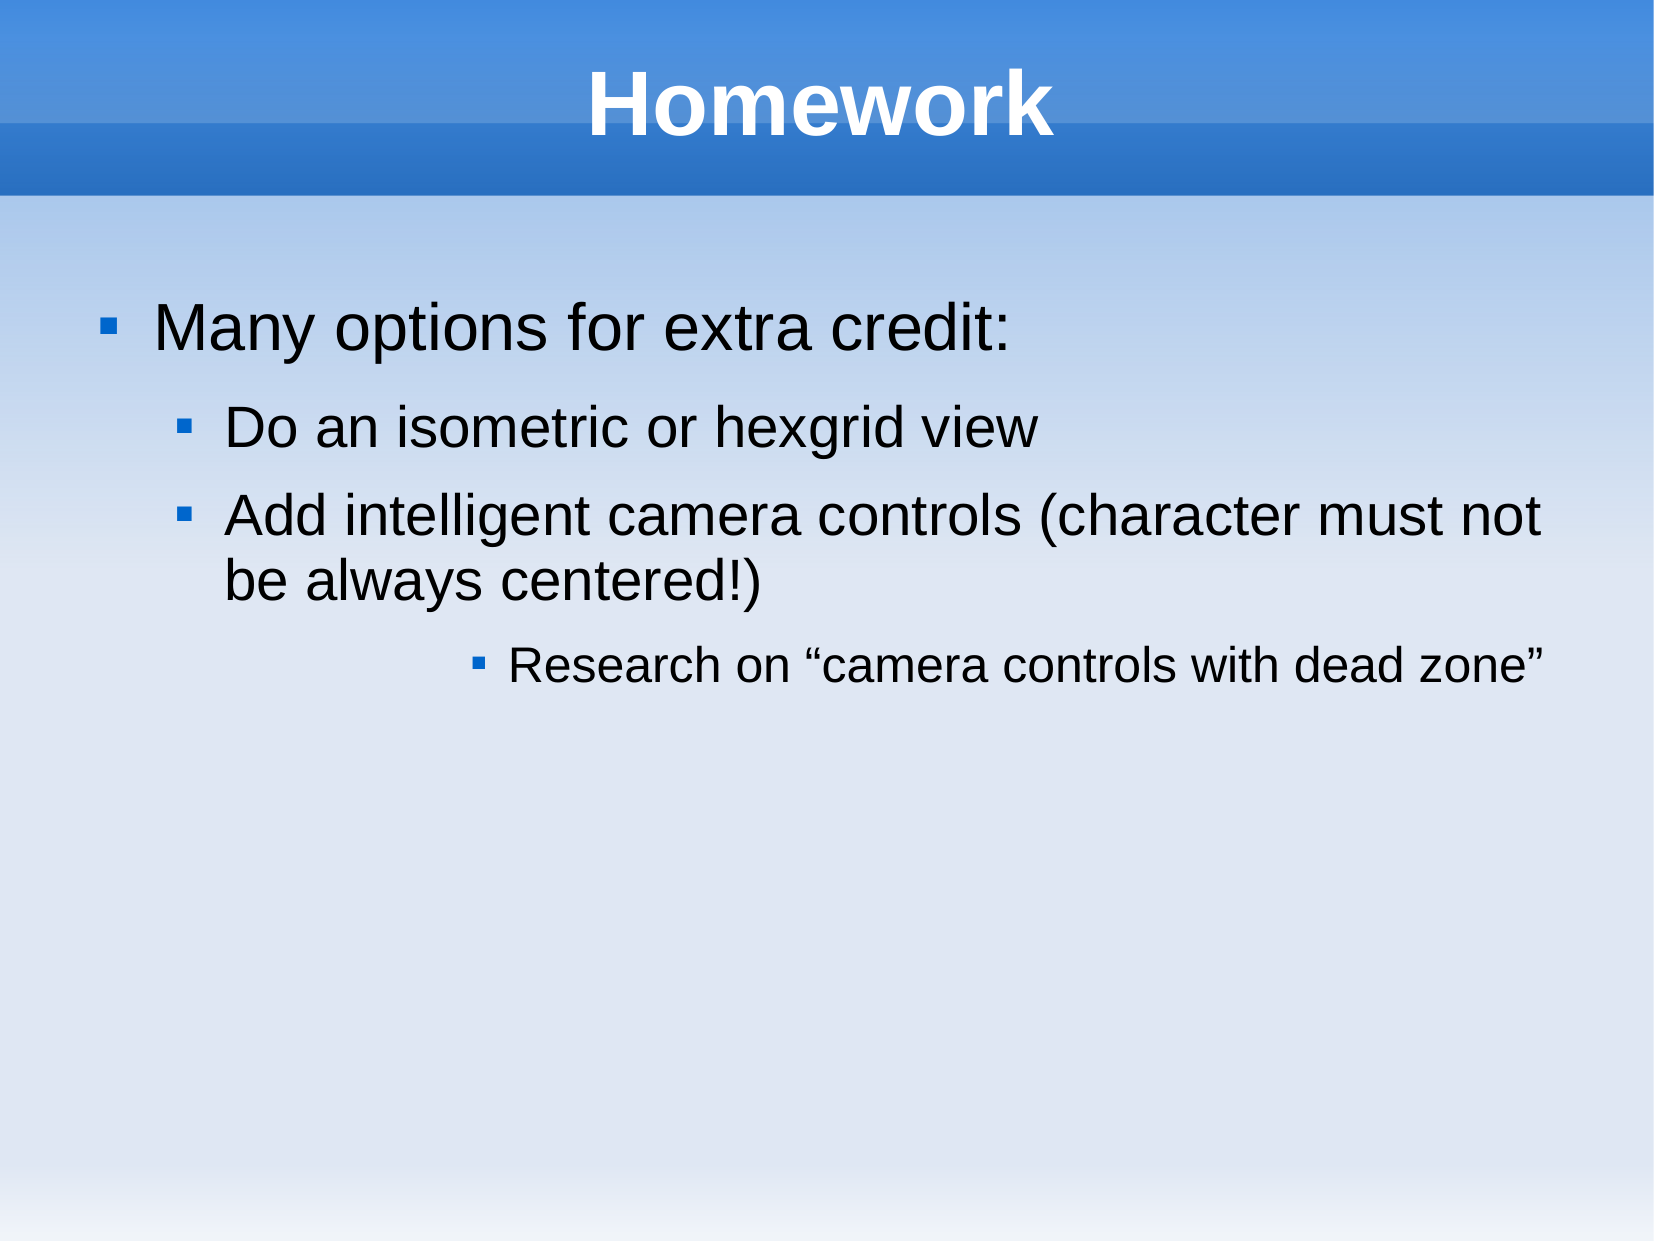

# Homework
Many options for extra credit:
Do an isometric or hexgrid view
Add intelligent camera controls (character must not be always centered!)
Research on “camera controls with dead zone”